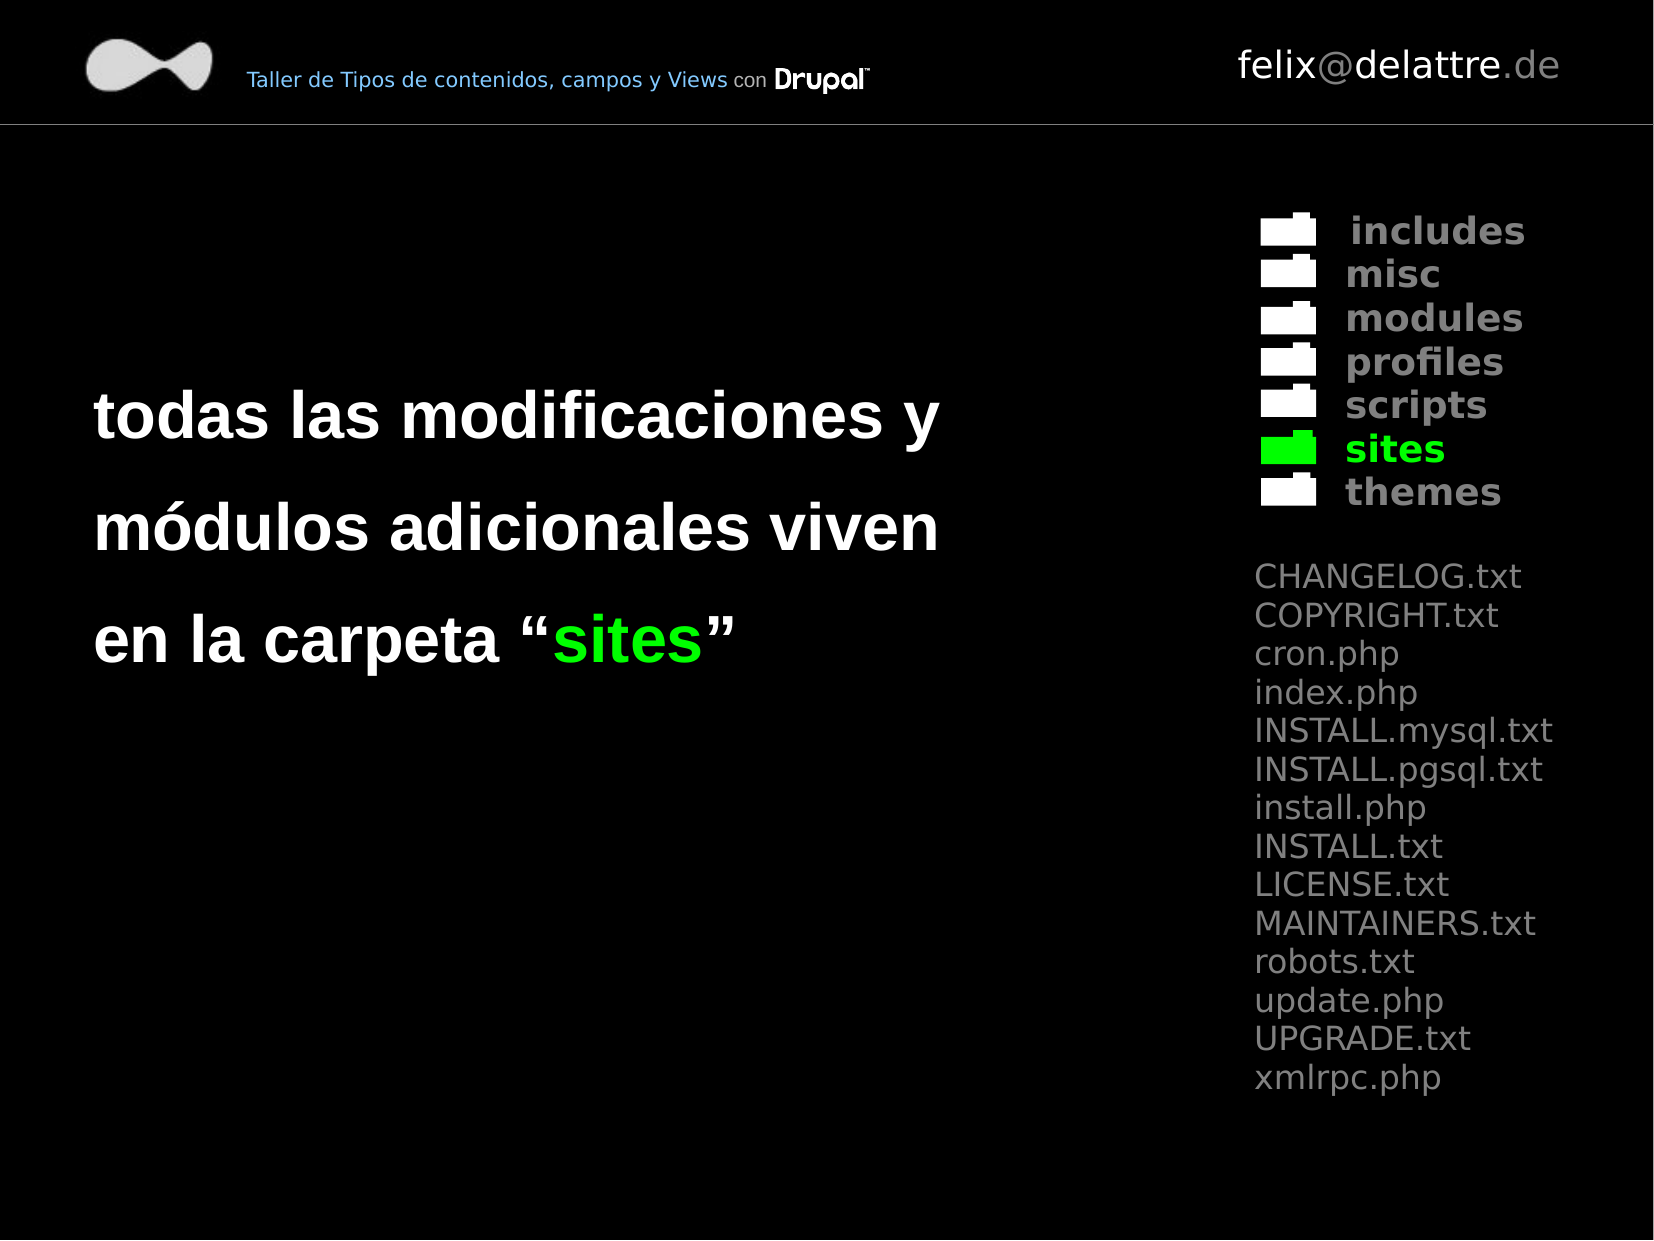

includes
 misc
 modules
 profiles
 scripts
 themes
CHANGELOG.txt
COPYRIGHT.txt
cron.php
index.php
INSTALL.mysql.txt
INSTALL.pgsql.txt
install.php
INSTALL.txt
LICENSE.txt
MAINTAINERS.txt
robots.txt
update.php
UPGRADE.txt
xmlrpc.php
todas las modificaciones y módulos adicionales viven en la carpeta “sites”
sites